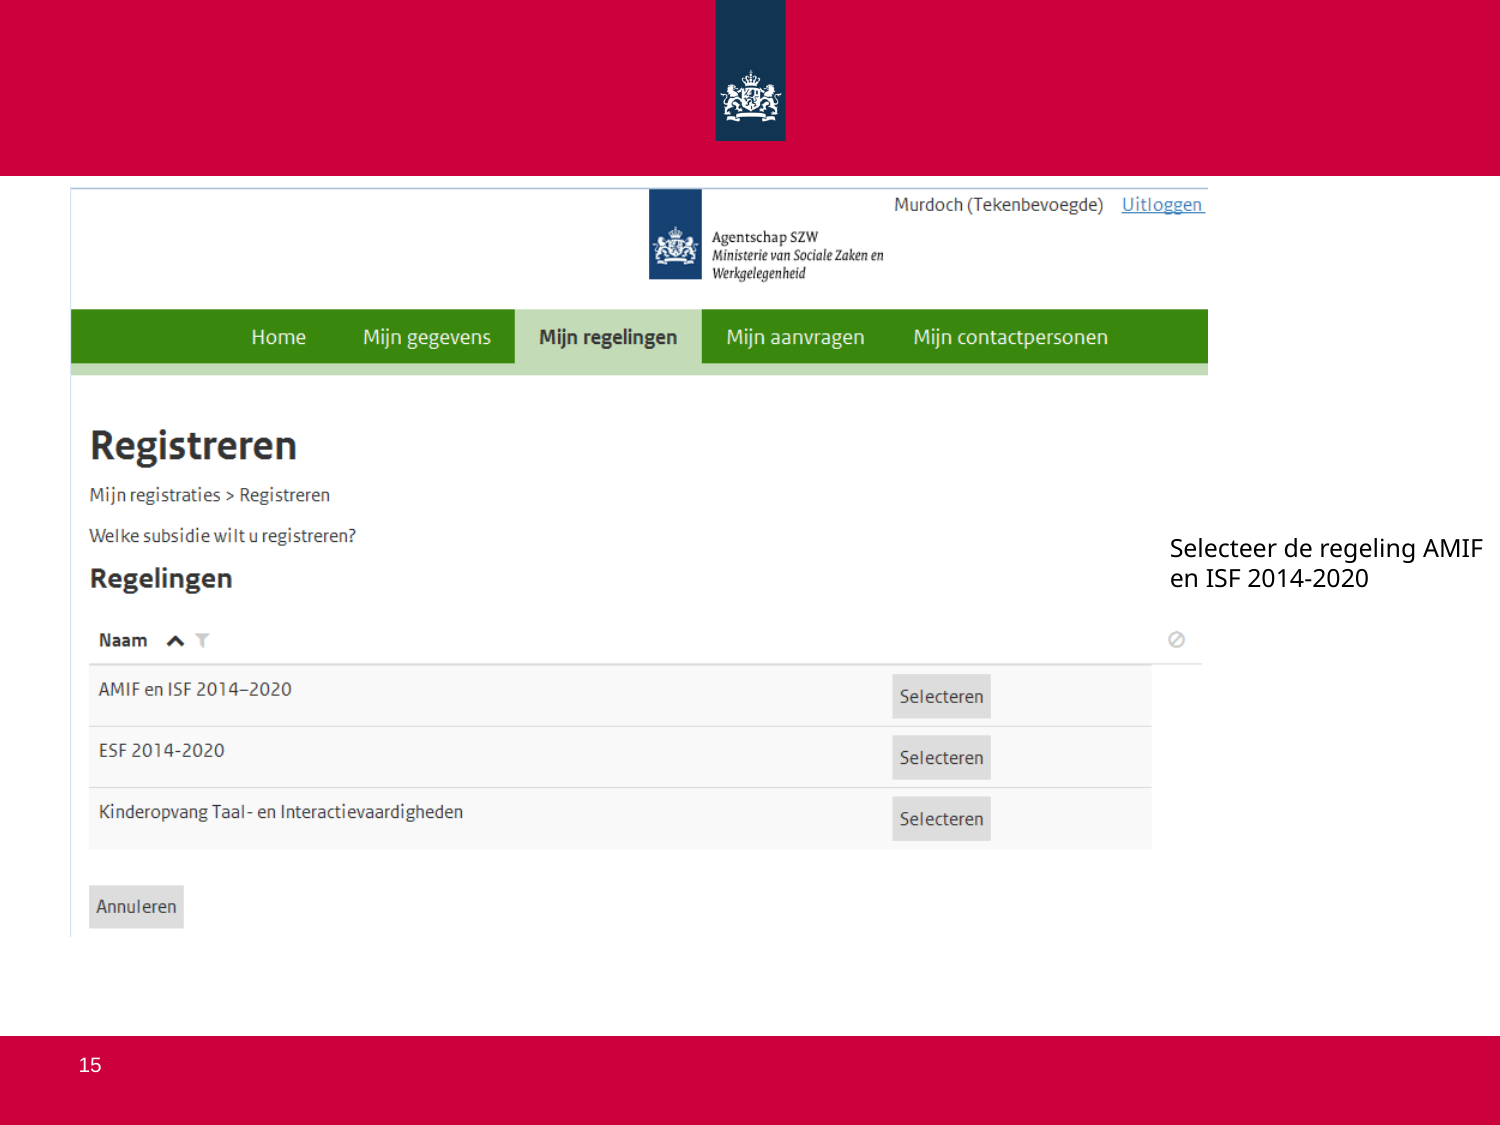

Selecteer de regeling AMIF en ISF 2014-2020